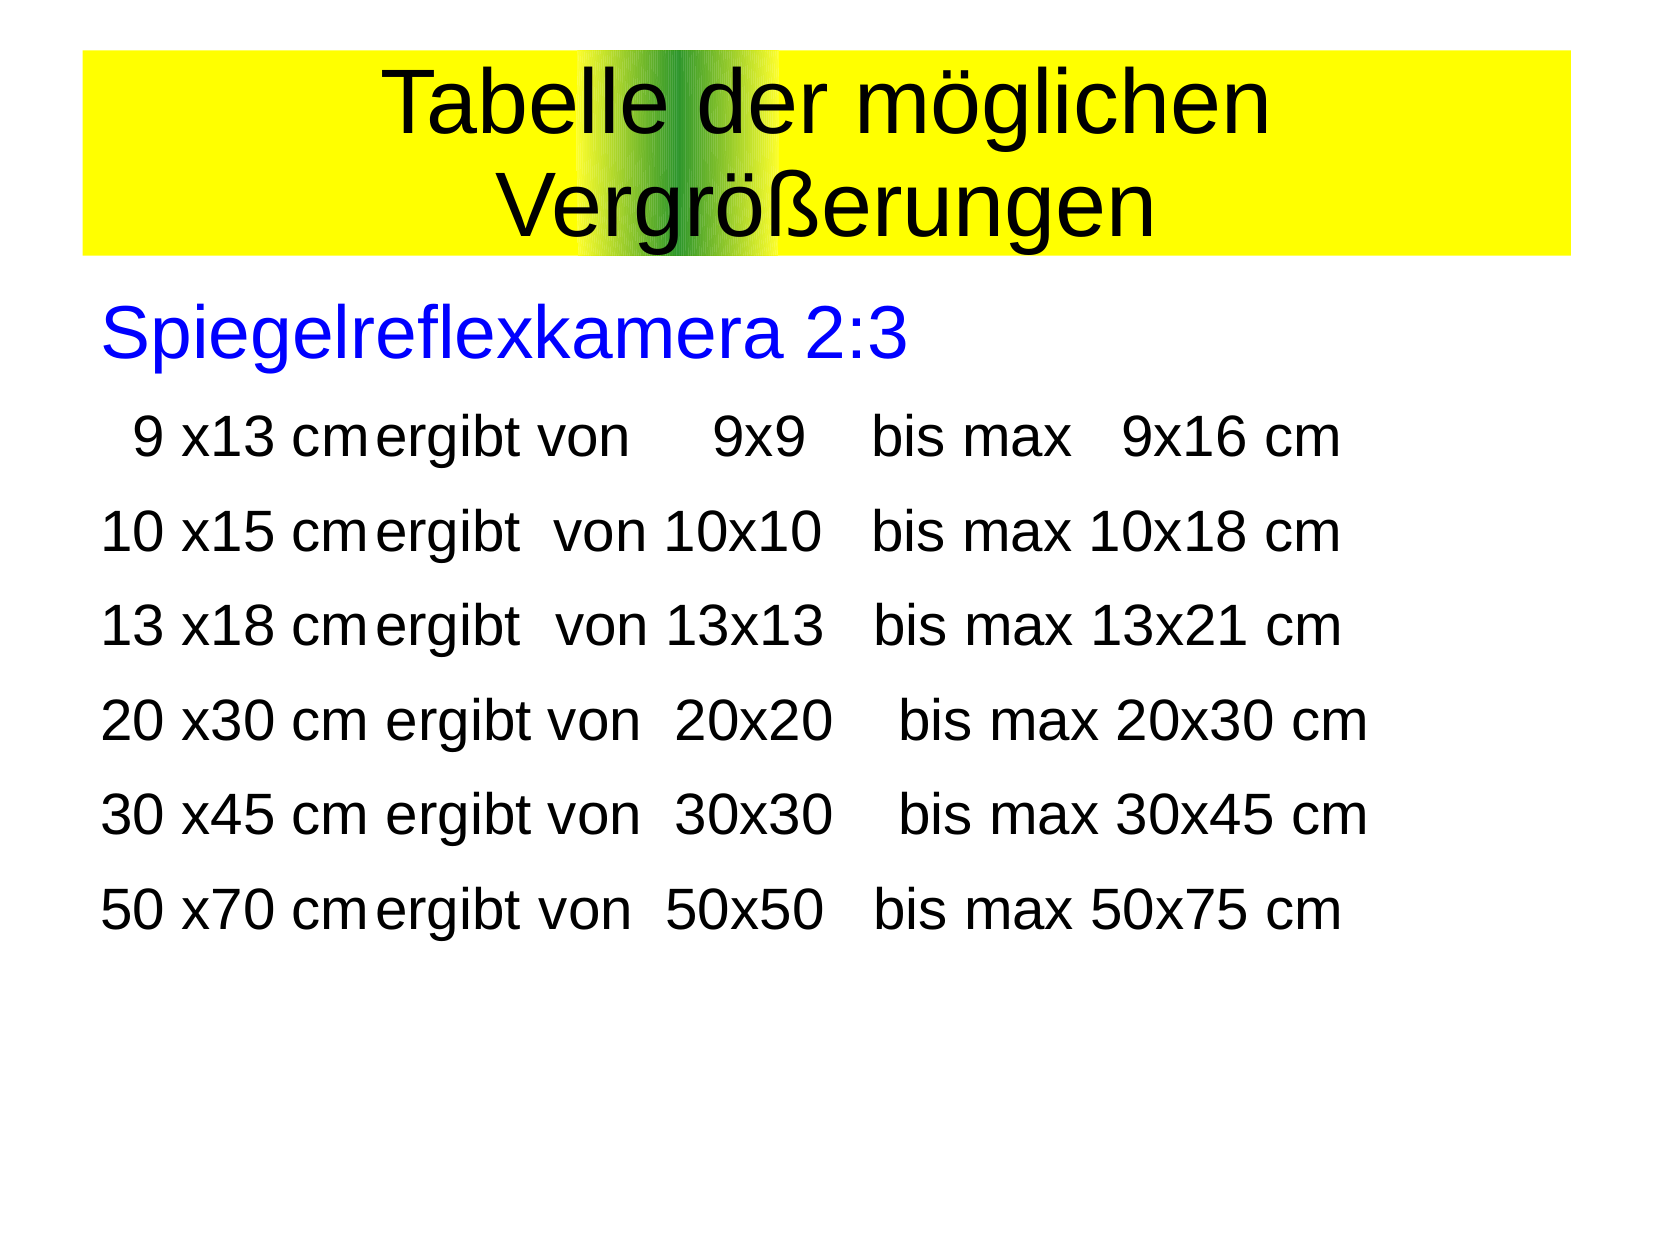

# Tabelle der möglichen Vergrößerungen
Spiegelreflexkamera 2:3
 9 x13 cm	ergibt von 9x9 bis max 9x16 cm
10 x15 cm	ergibt von 10x10 bis max 10x18 cm
13 x18 cm	ergibt	 von 13x13 bis max 13x21 cm
20 x30 cm ergibt von 20x20 bis max 20x30 cm
30 x45 cm ergibt von 30x30 bis max 30x45 cm
50 x70 cm	ergibt	 von 50x50 bis max 50x75 cm